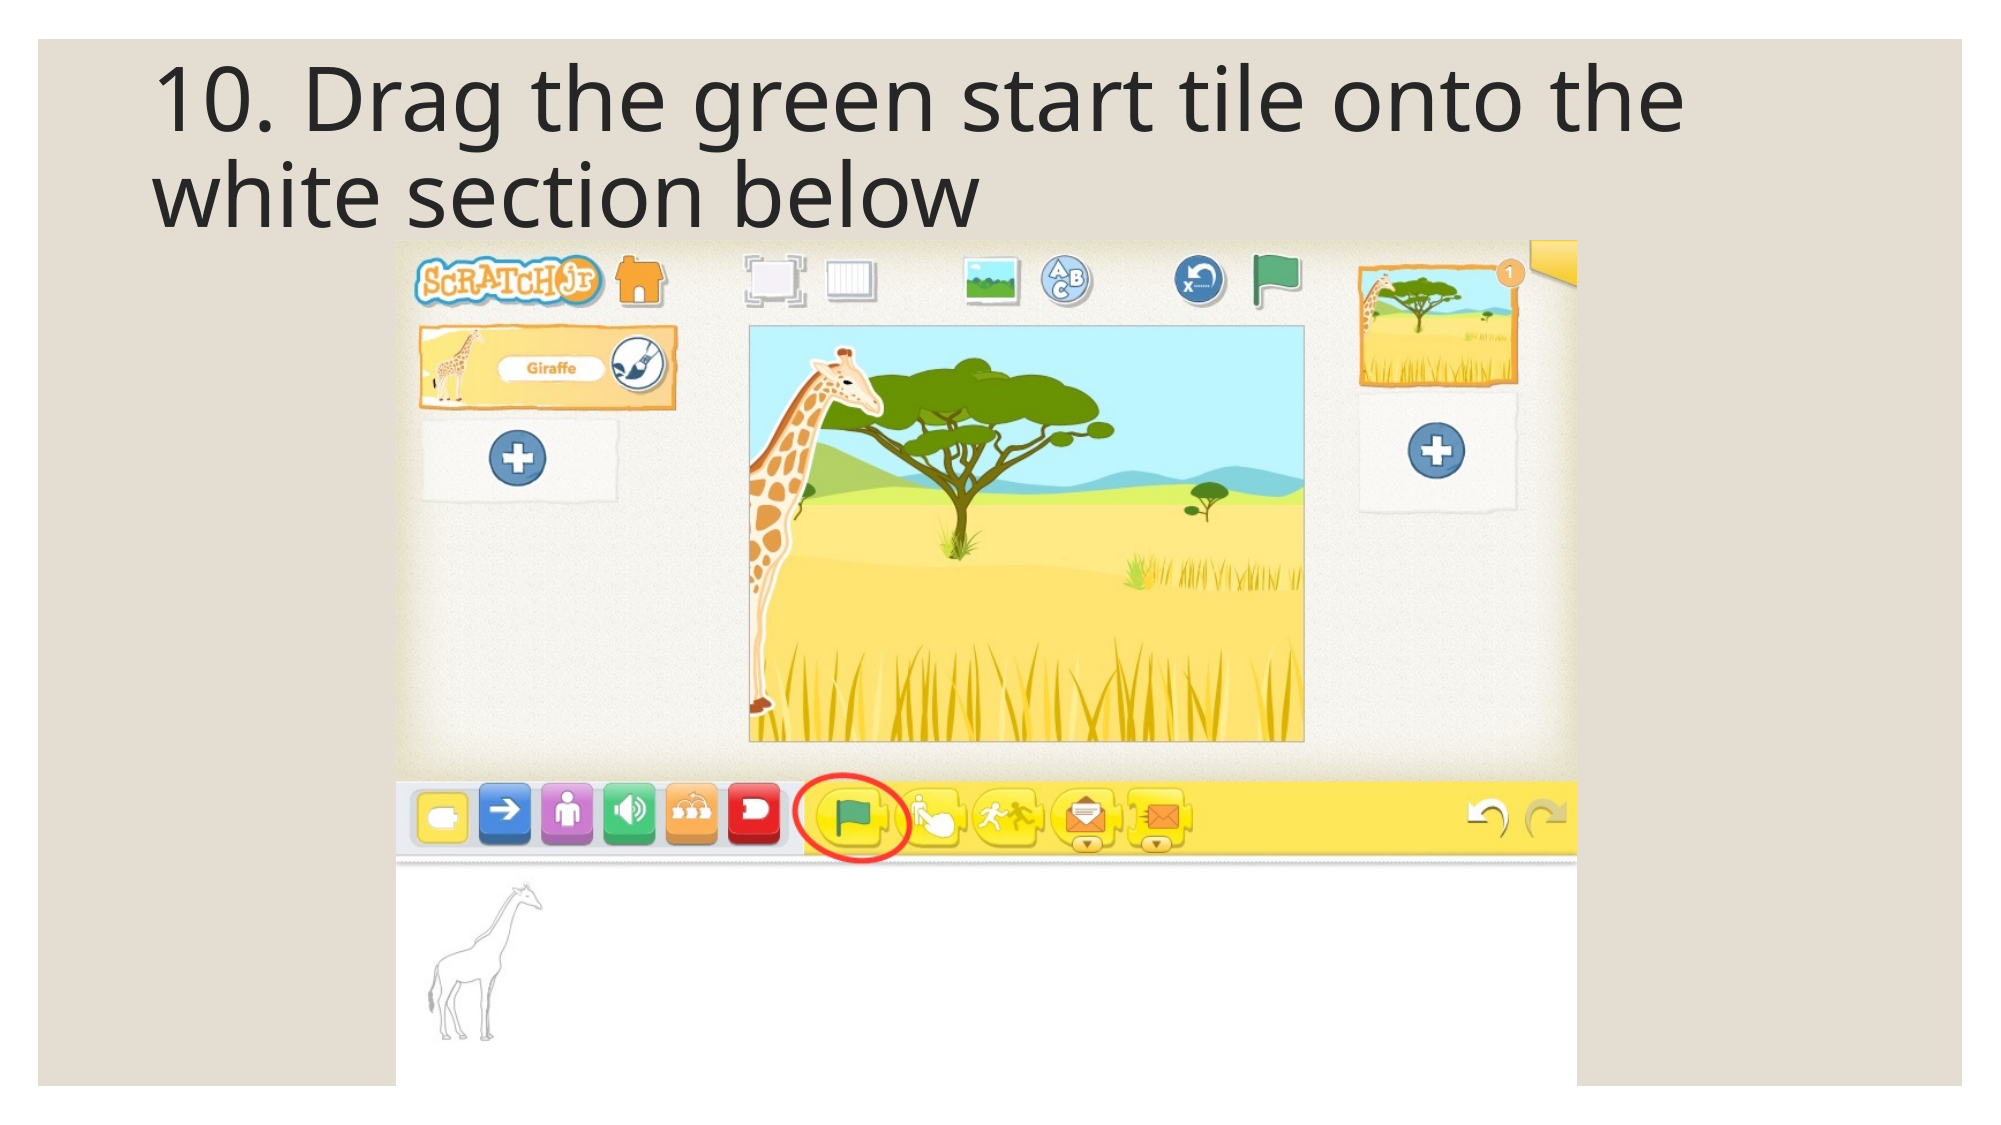

# 10. Drag the green start tile onto the white section below